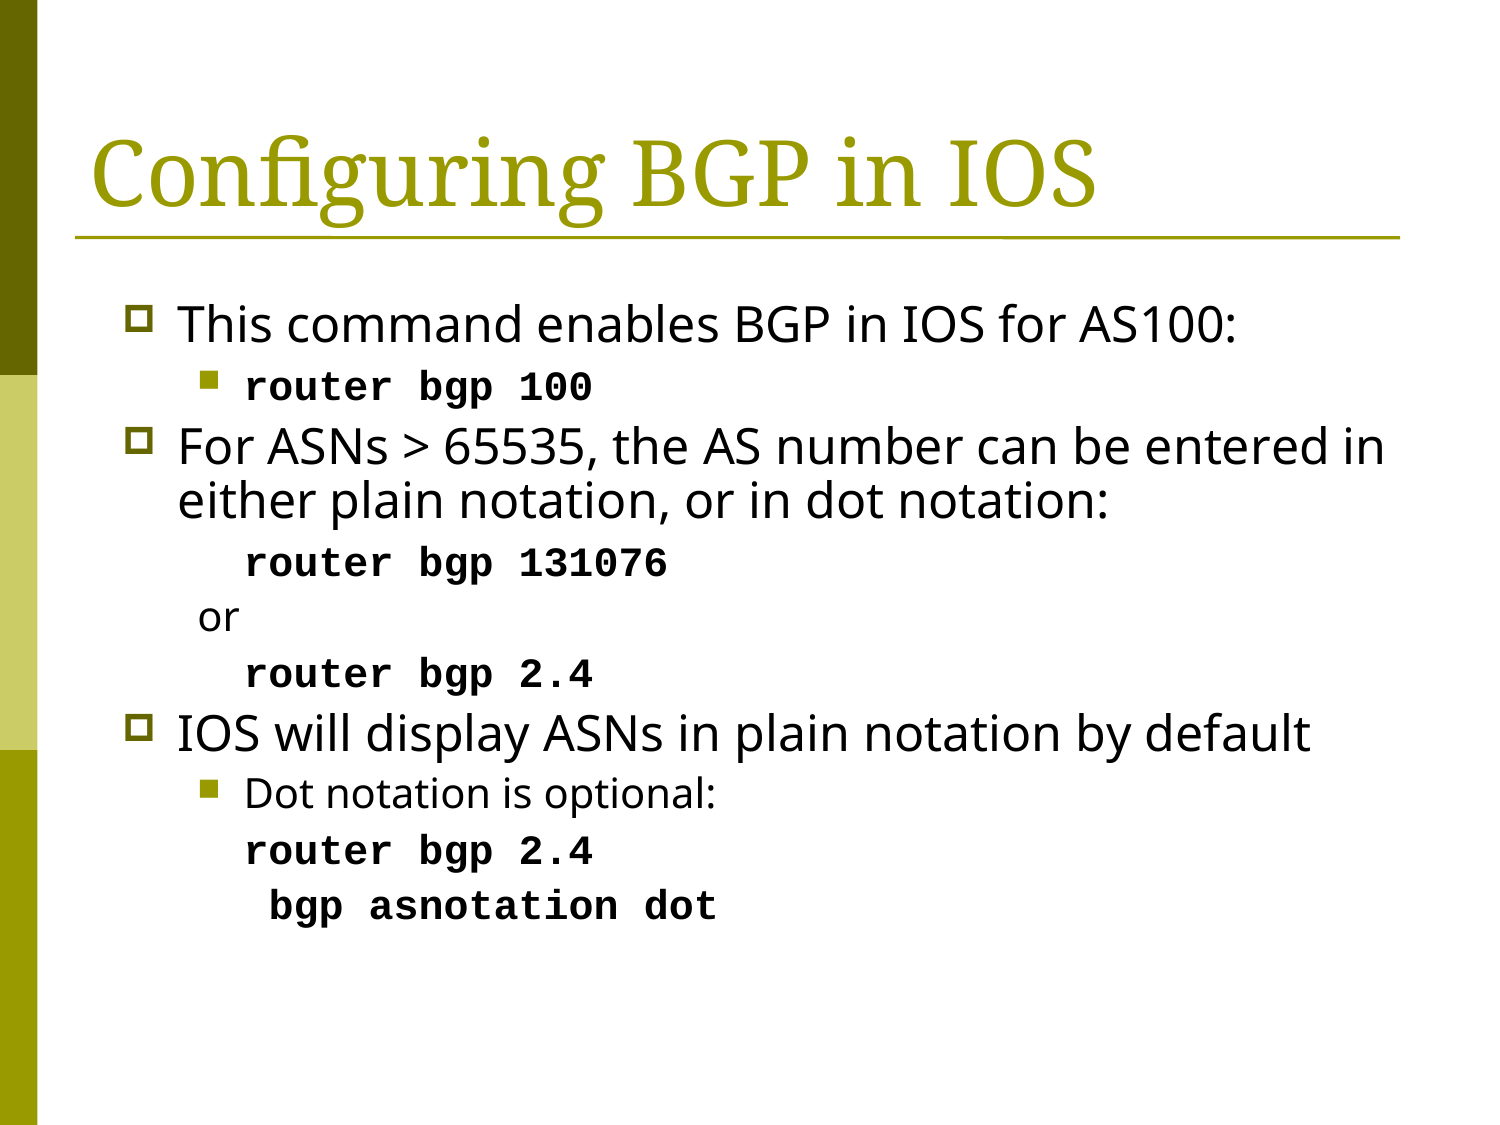

# Configuring BGP in IOS
This command enables BGP in IOS for AS100:
router bgp 100
For ASNs > 65535, the AS number can be entered in either plain notation, or in dot notation:
	router bgp 131076
or
	router bgp 2.4
IOS will display ASNs in plain notation by default
Dot notation is optional:
	router bgp 2.4
	 bgp asnotation dot